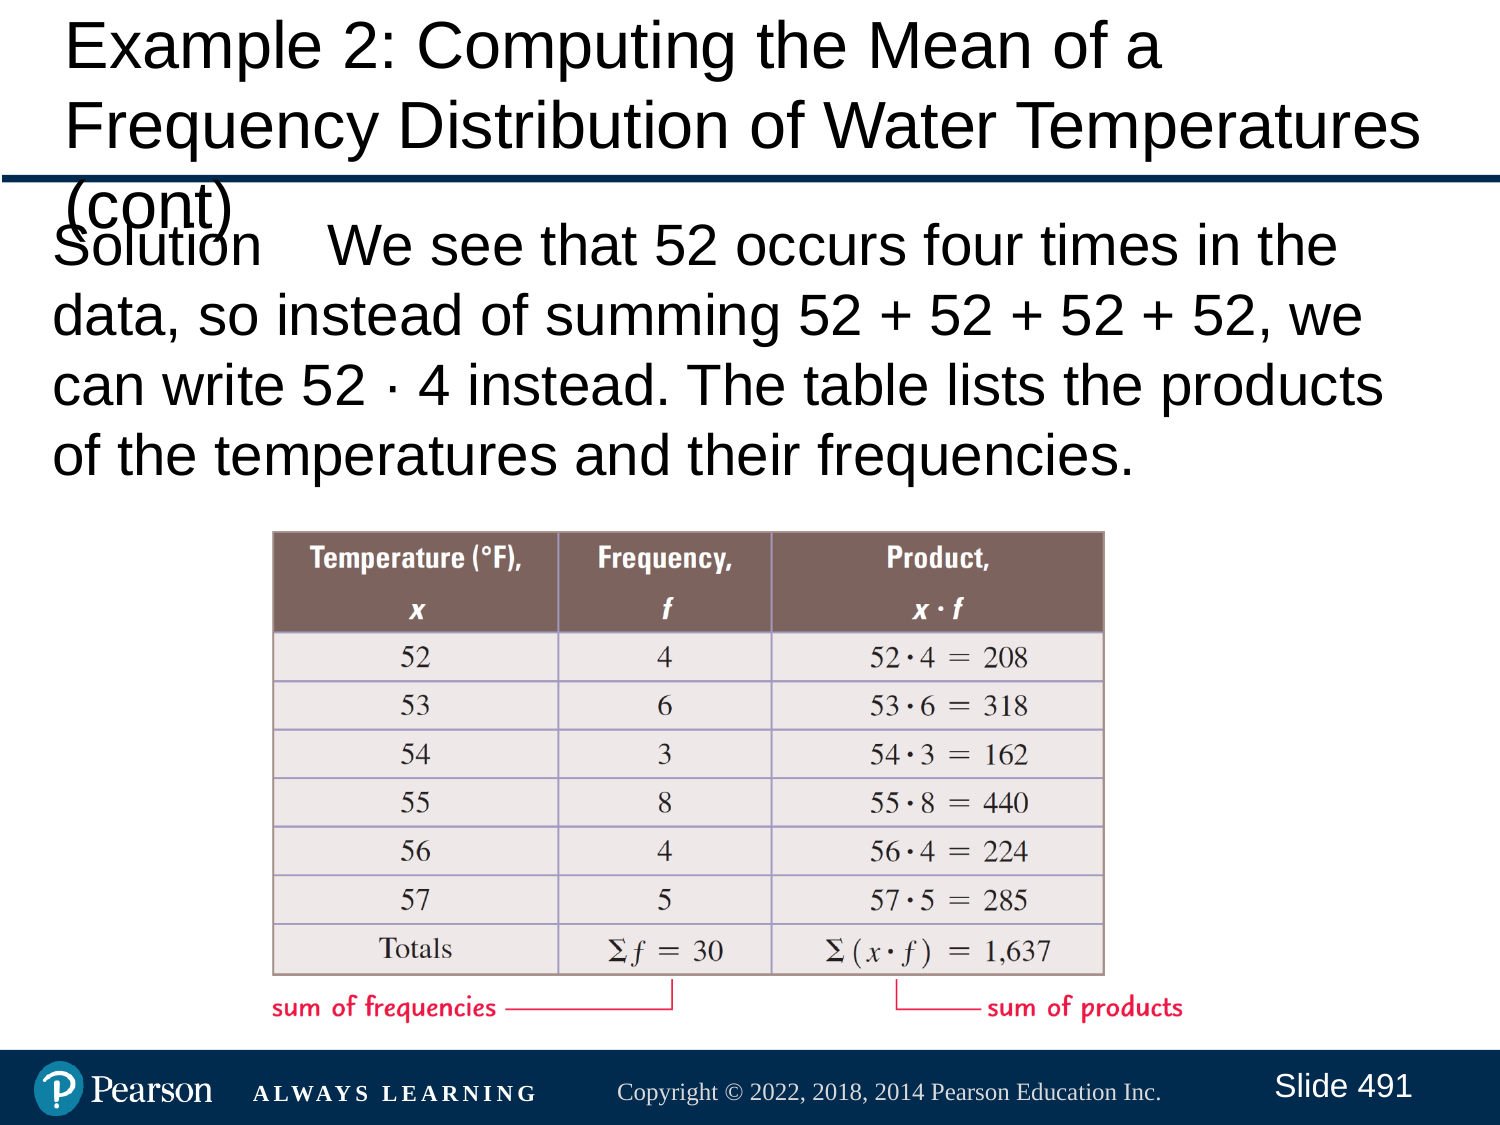

# Example 2: Computing the Mean of a Frequency Distribution of Water Temperatures (cont)
Solution We see that 52 occurs four times in the data, so instead of summing 52 + 52 + 52 + 52, we can write 52 · 4 instead. The table lists the products of the temperatures and their frequencies.